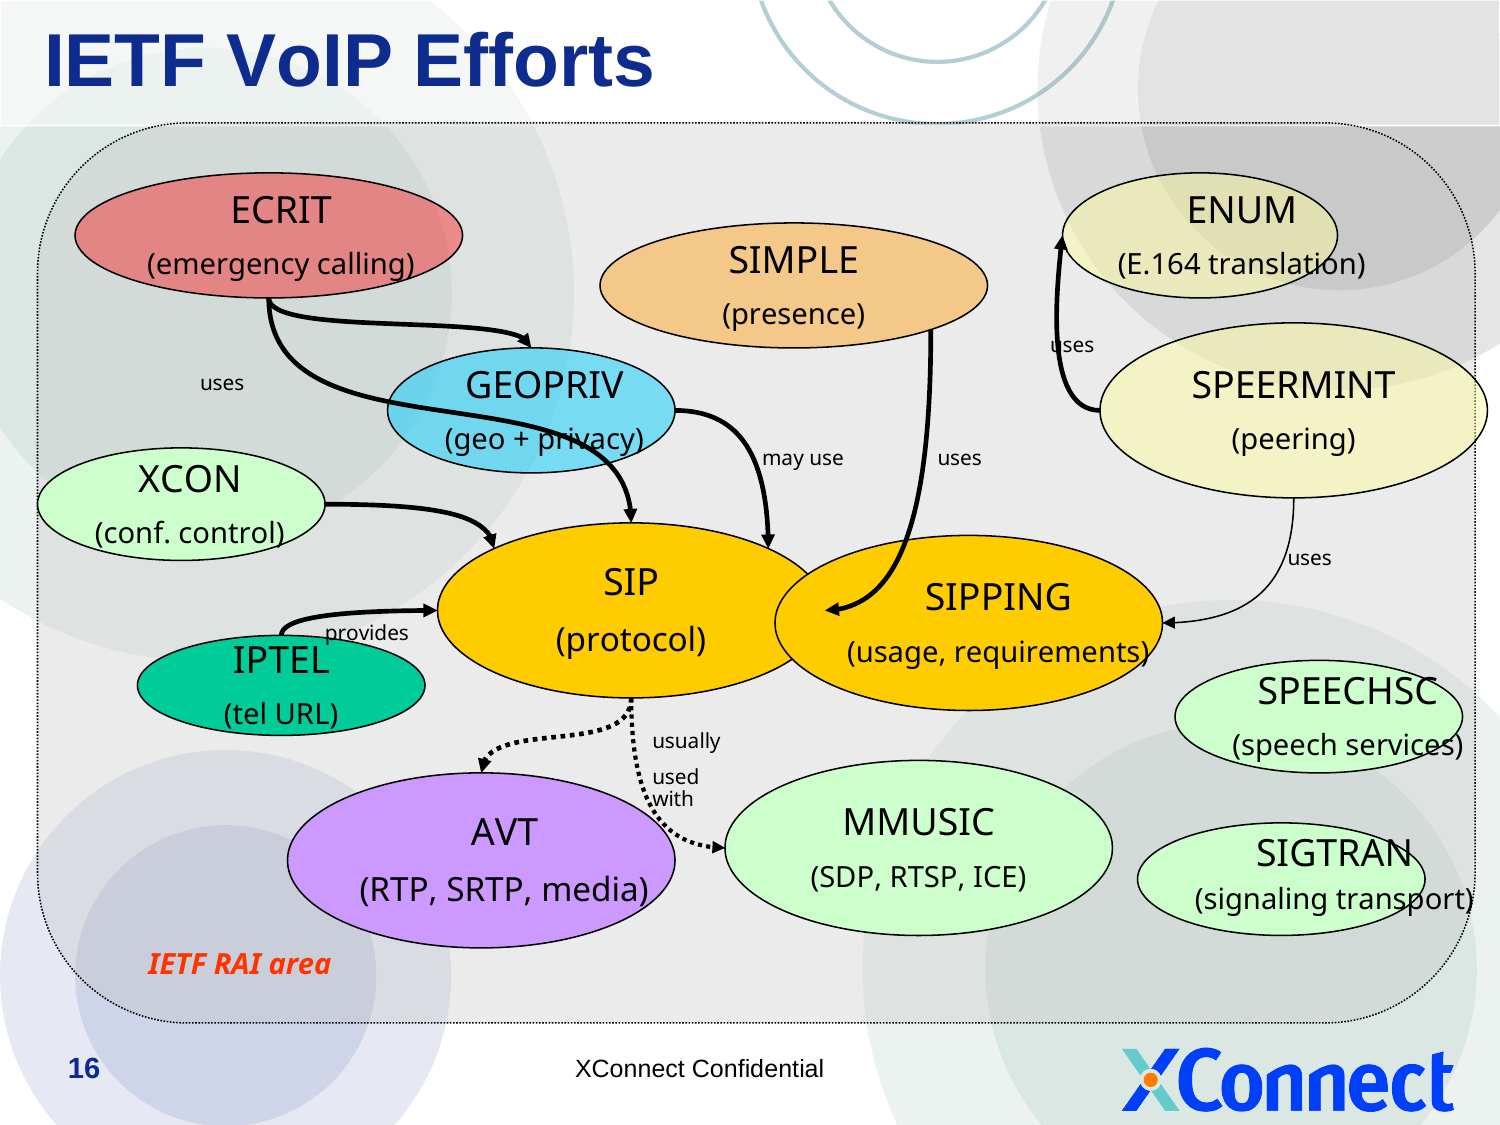

# IETF VoIP Efforts
ECRIT
(emergency calling)
ENUM
(E.164 translation)
SIMPLE
(presence)
uses
SPEERMINT
(peering)
GEOPRIV
(geo + privacy)
uses
may use
uses
XCON
(conf. control)
SIP
(protocol)
SIPPING
(usage, requirements)
uses
provides
IPTEL
(tel URL)
SPEECHSC
(speech services)
usually
used with
MMUSIC
(SDP, RTSP, ICE)
AVT
(RTP, SRTP, media)
SIGTRAN
(signaling transport)
IETF RAI area